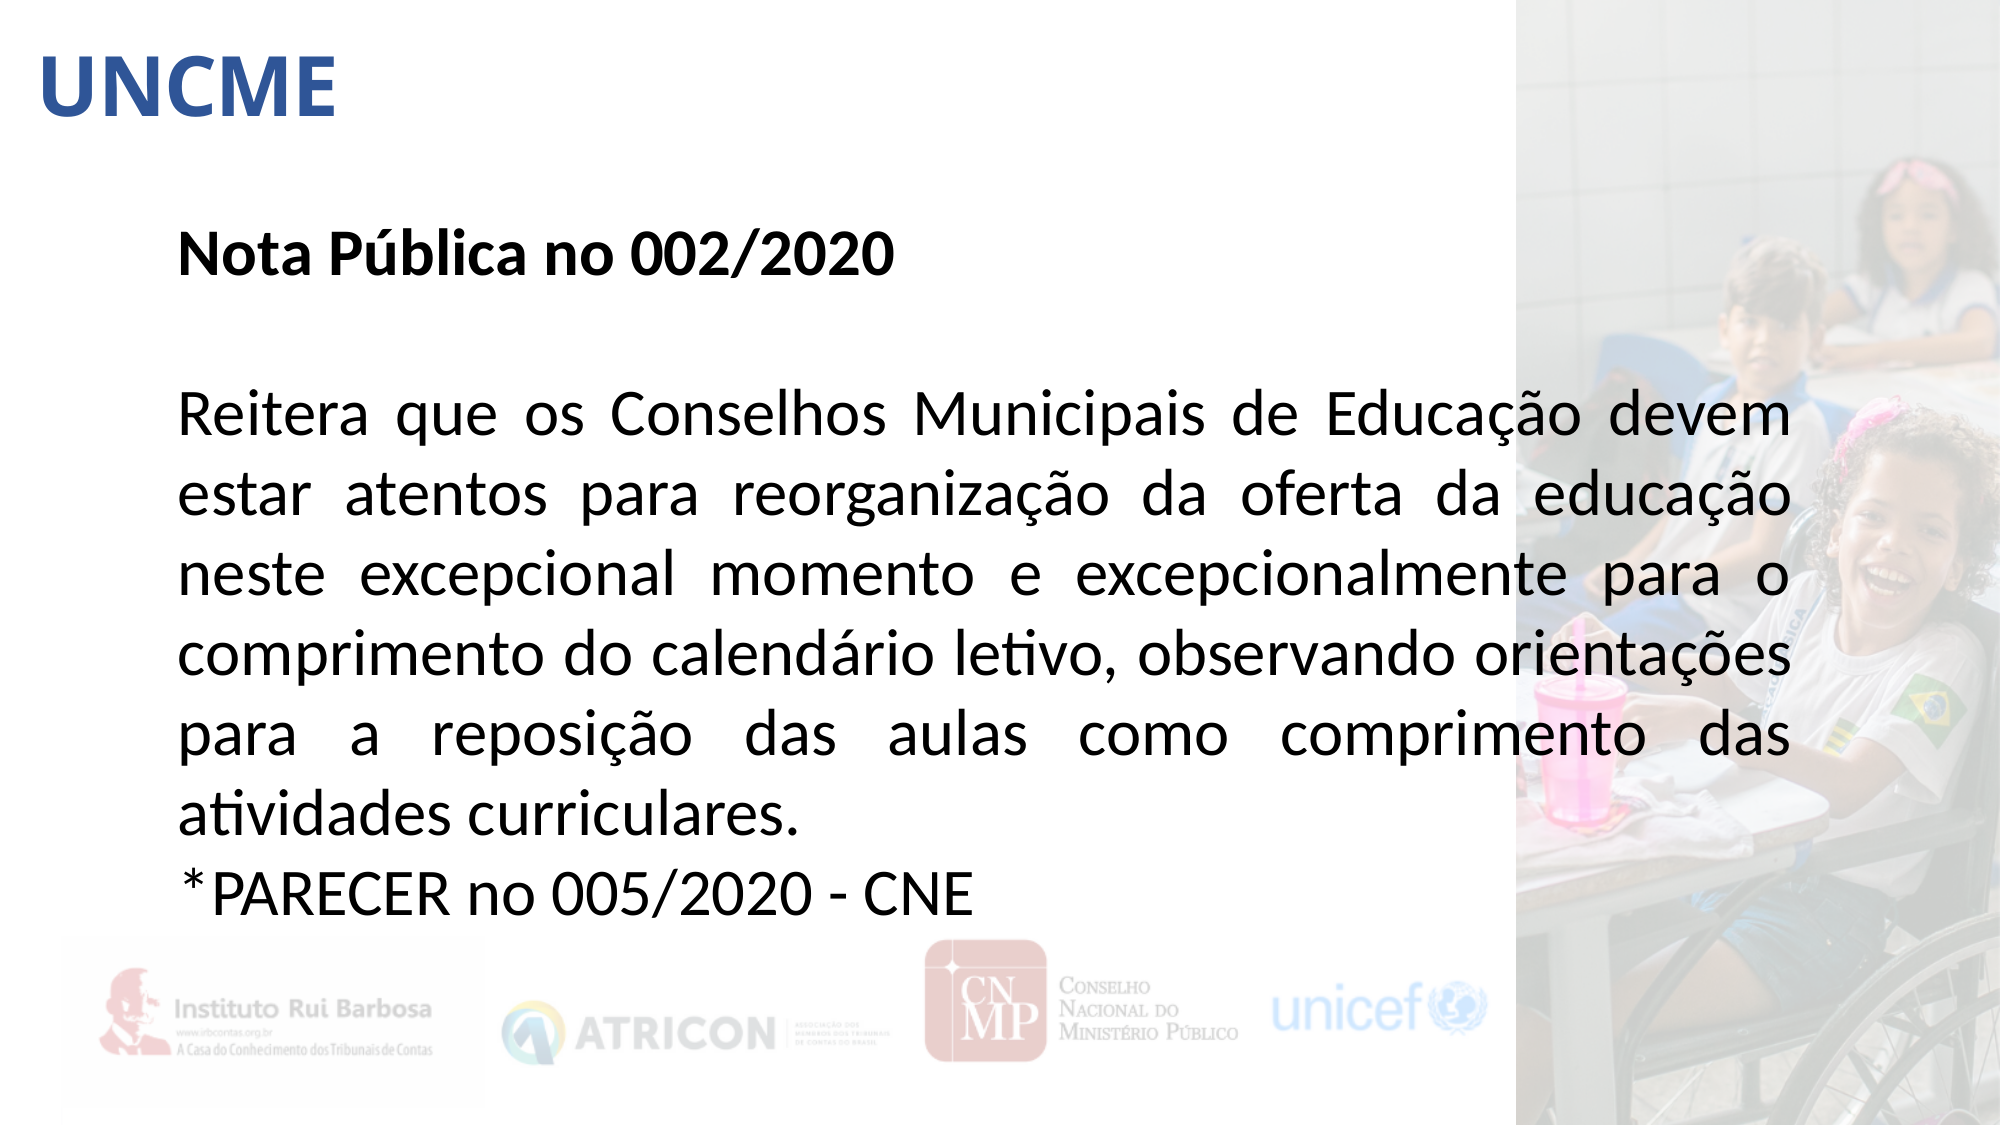

UNCME
Nota Pública no 002/2020
Reitera que os Conselhos Municipais de Educação devem estar atentos para reorganização da oferta da educação neste excepcional momento e excepcionalmente para o comprimento do calendário letivo, observando orientações para a reposição das aulas como comprimento das atividades curriculares.
*PARECER no 005/2020 - CNE